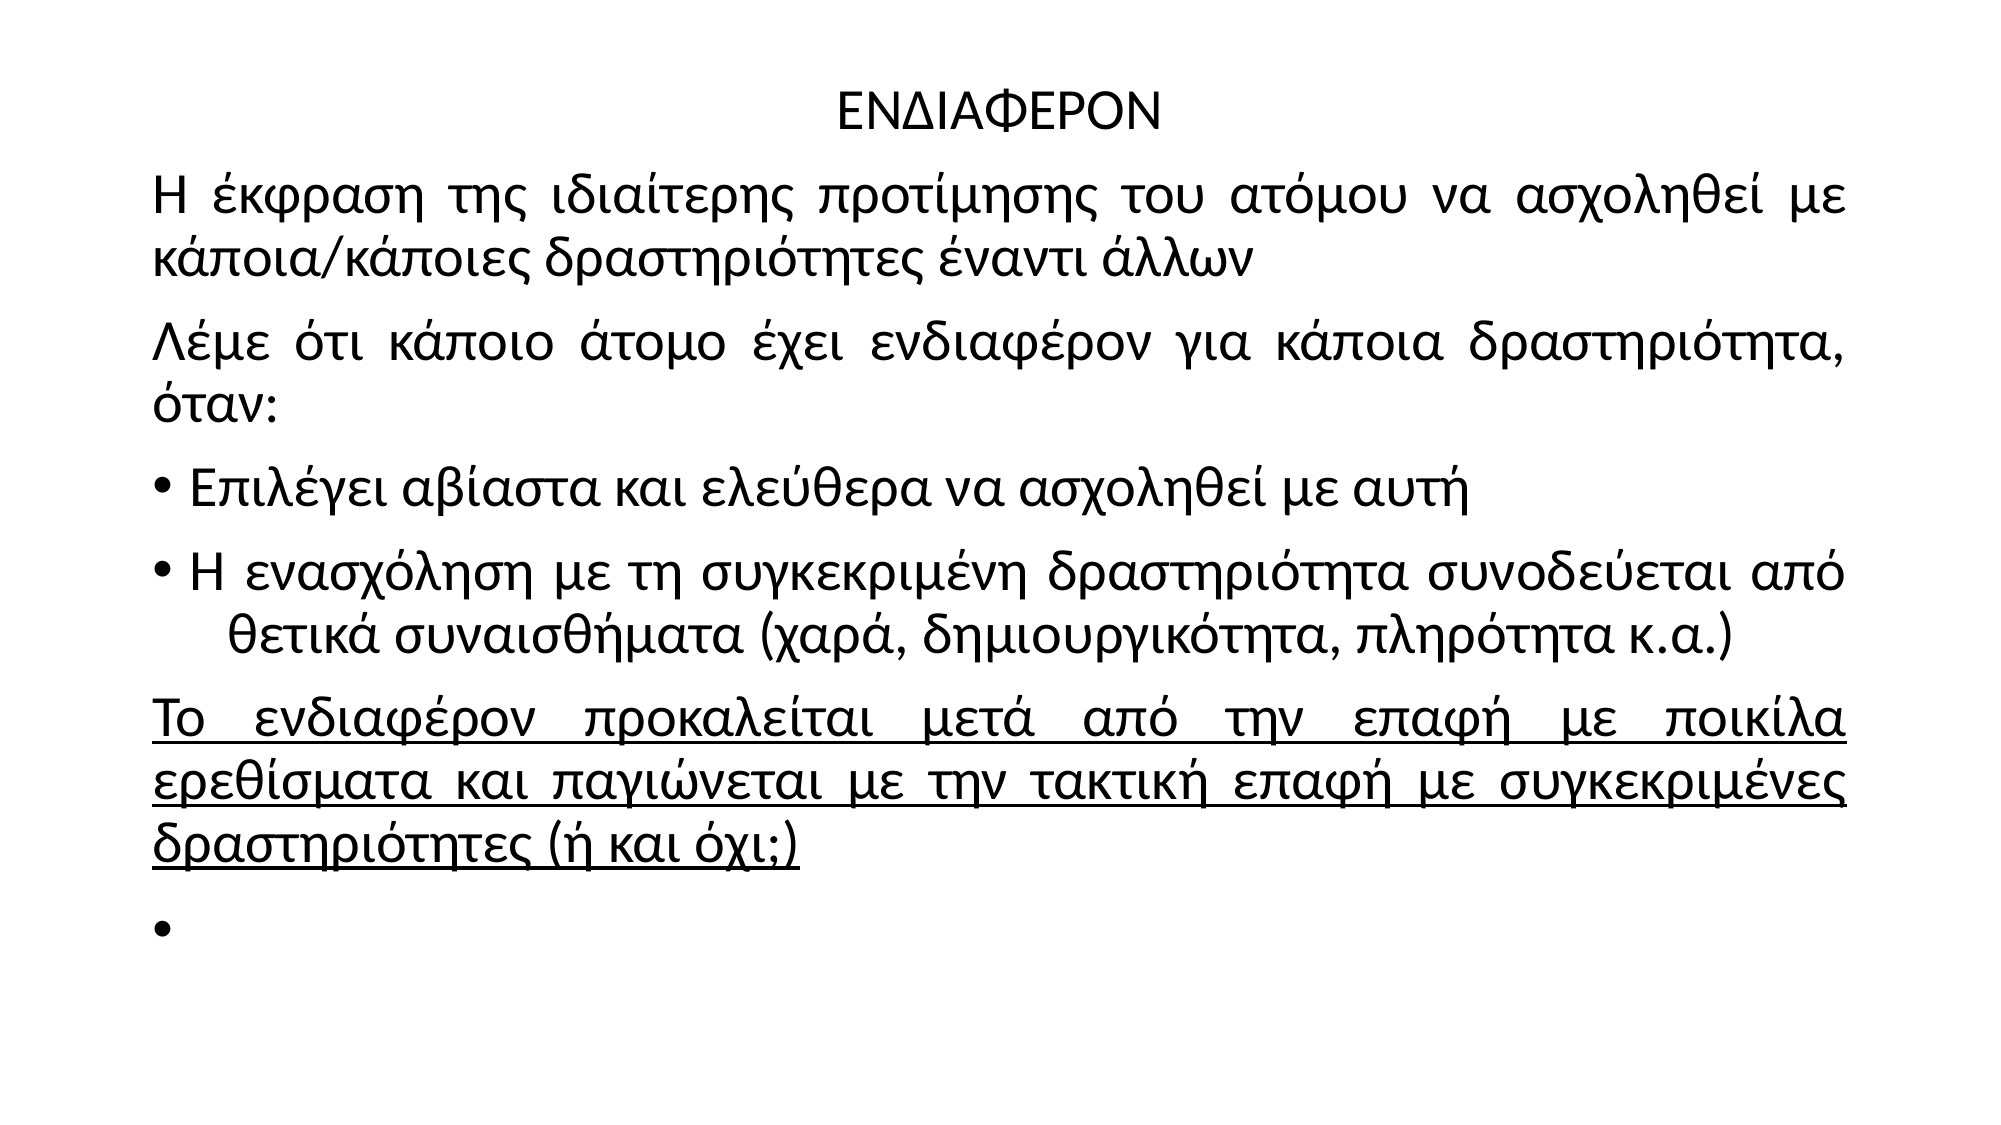

# ΕΝΔΙΑΦΕΡΟΝ
Η έκφραση της ιδιαίτερης προτίμησης του ατόμου να ασχοληθεί με κάποια/κάποιες δραστηριότητες έναντι άλλων
Λέμε ότι κάποιο άτομο έχει ενδιαφέρον για κάποια δραστηριότητα, όταν:
Επιλέγει αβίαστα και ελεύθερα να ασχοληθεί με αυτή
Η ενασχόληση με τη συγκεκριμένη δραστηριότητα συνοδεύεται από θετικά συναισθήματα (χαρά, δημιουργικότητα, πληρότητα κ.α.)
Το ενδιαφέρον προκαλείται μετά από την επαφή με ποικίλα ερεθίσματα και παγιώνεται με την τακτική επαφή με συγκεκριμένες δραστηριότητες (ή και όχι;)